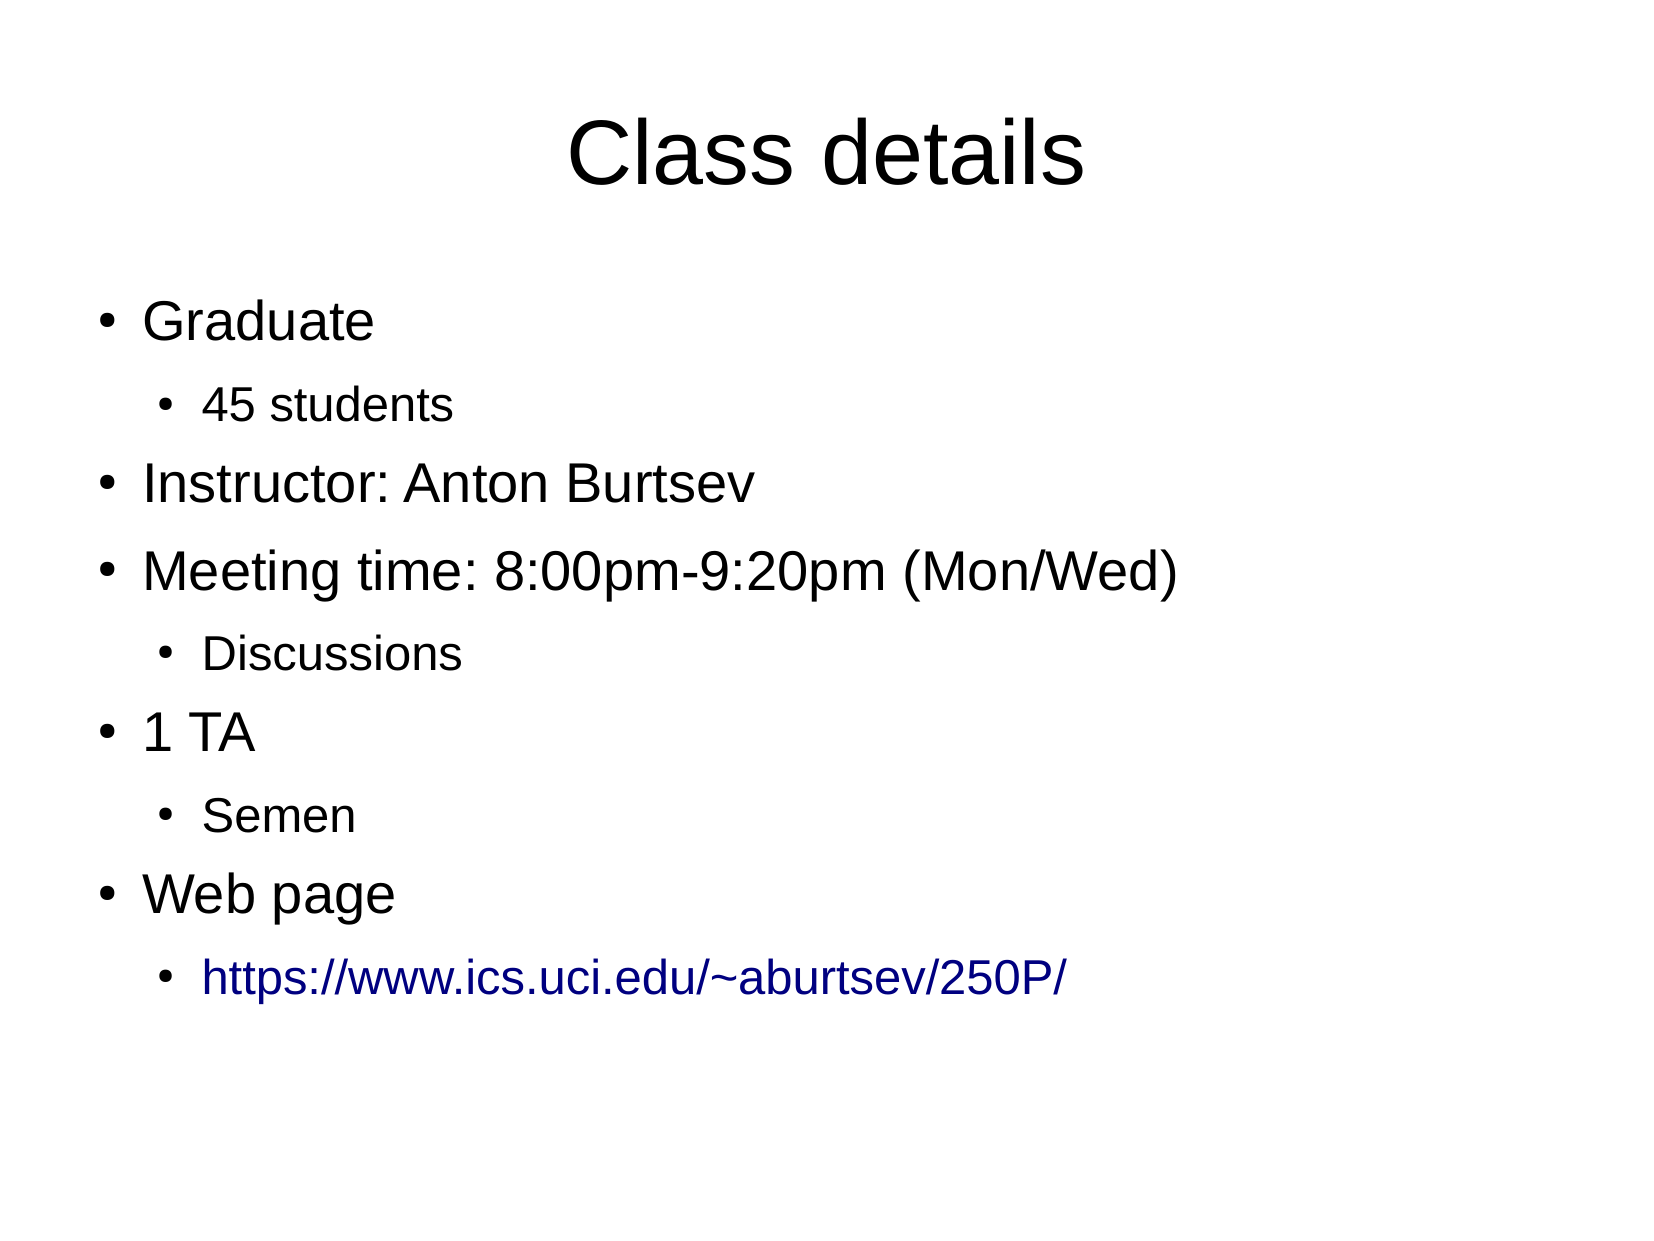

# Class details
Graduate
45 students
Instructor: Anton Burtsev
Meeting time: 8:00pm-9:20pm (Mon/Wed)
Discussions
1 TA
Semen
Web page
https://www.ics.uci.edu/~aburtsev/250P/